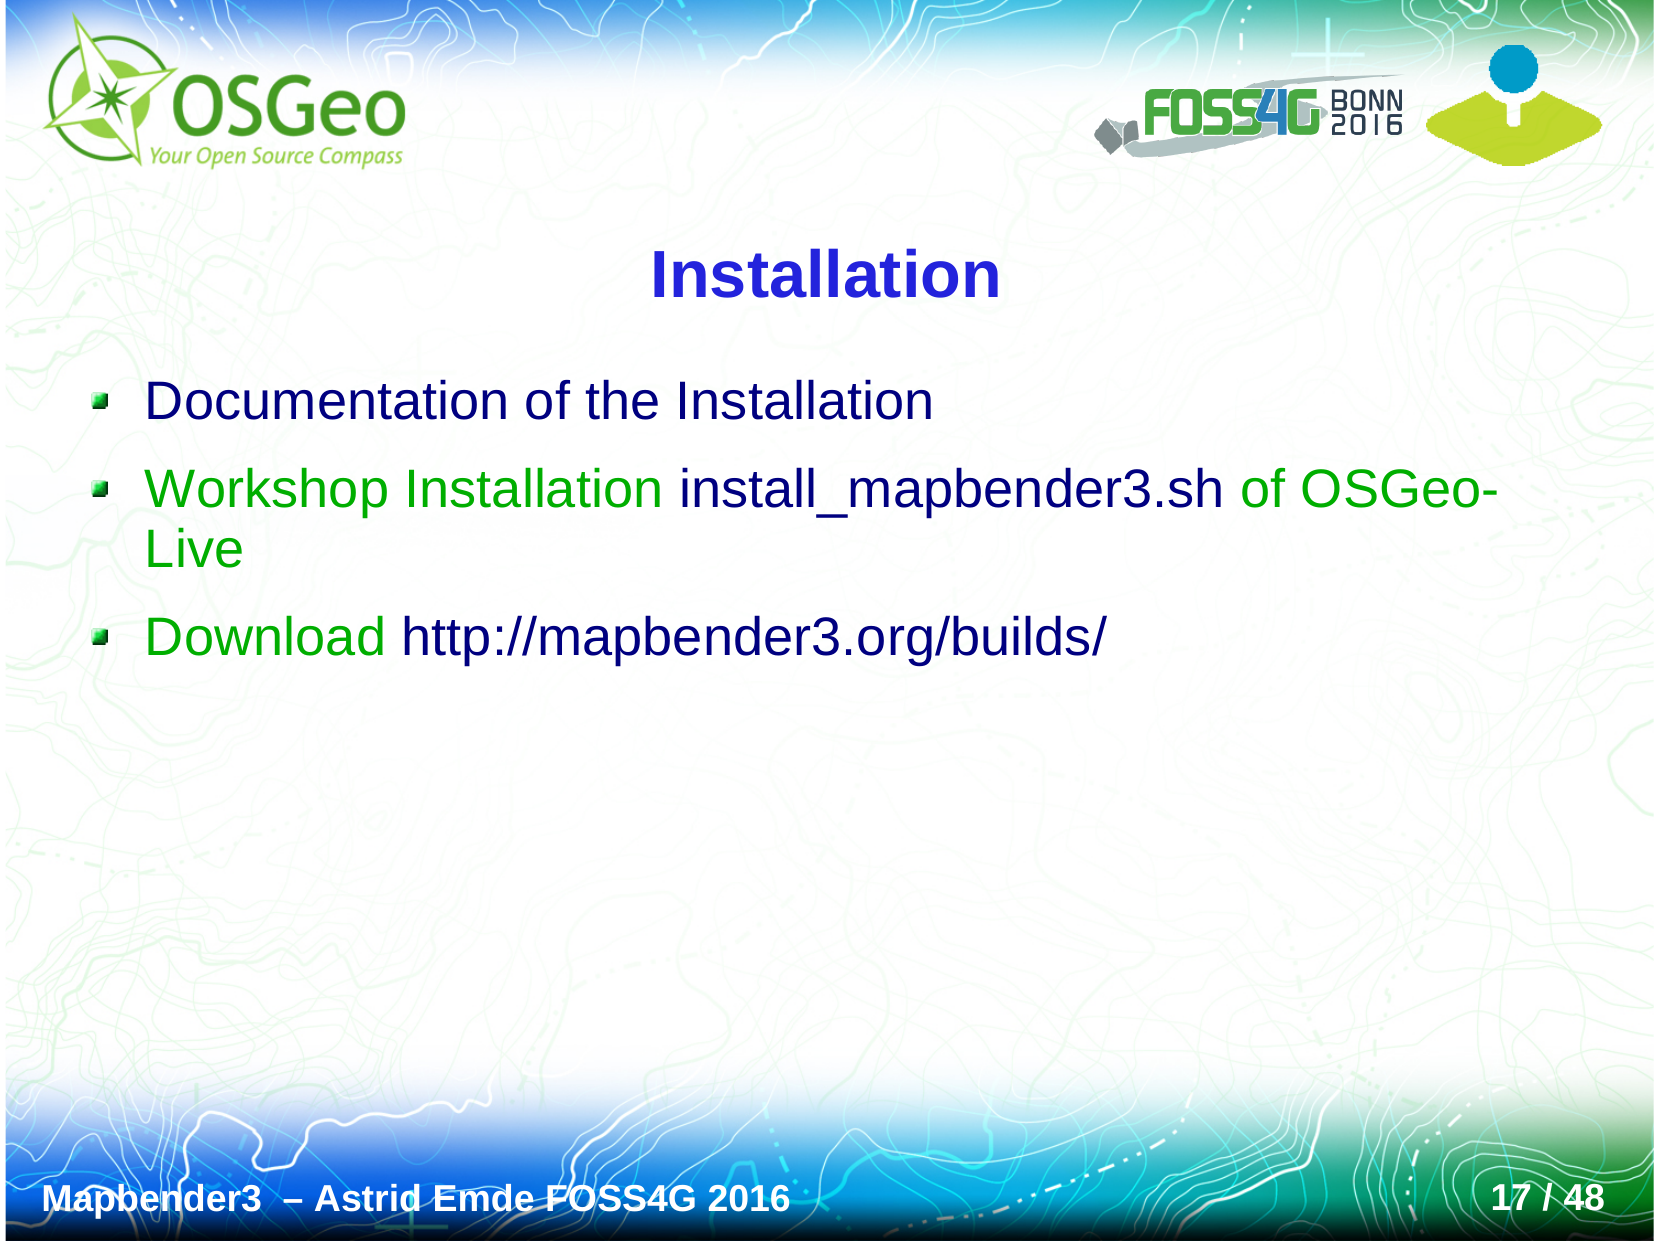

# Installation
Documentation of the Installation
Workshop Installation install_mapbender3.sh of OSGeo-Live
Download http://mapbender3.org/builds/